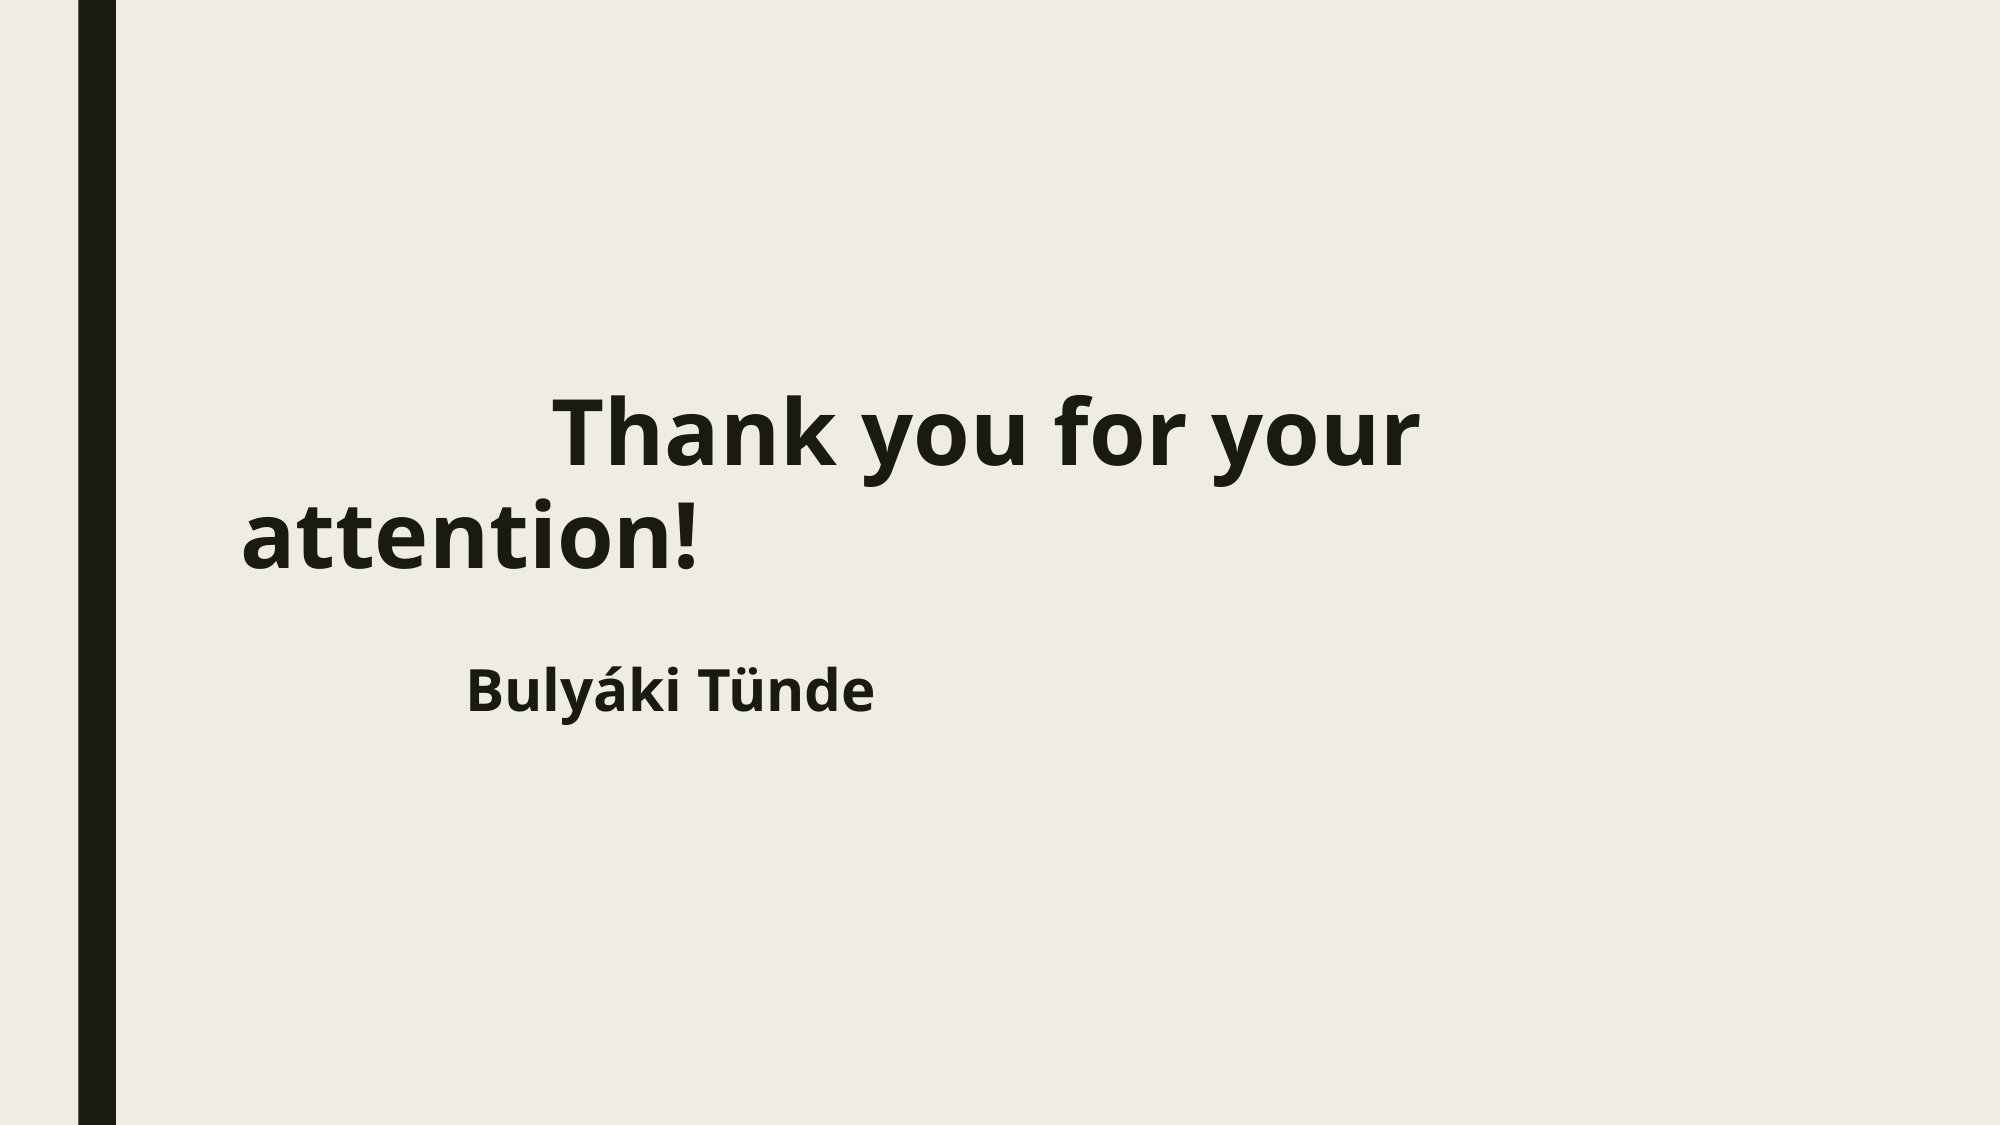

#
 Thank you for your attention!
			Bulyáki Tünde